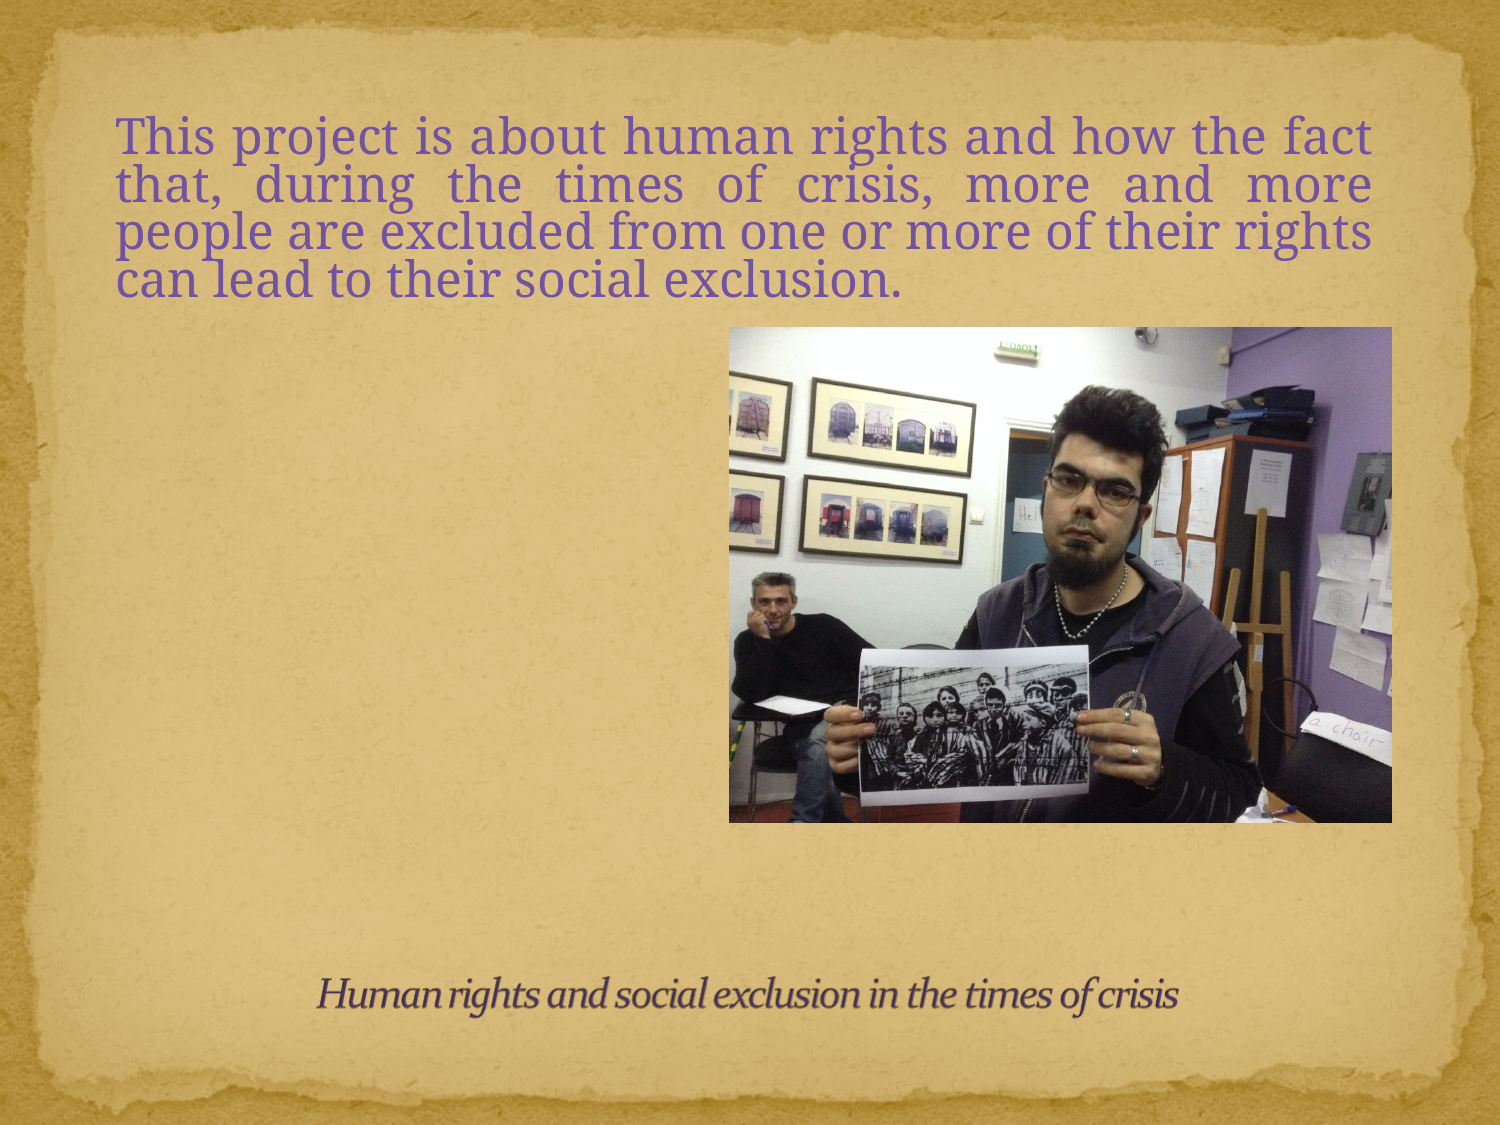

# This project is about human rights and how the fact that, during the times of crisis, more and more people are excluded from one or more of their rights can lead to their social exclusion.